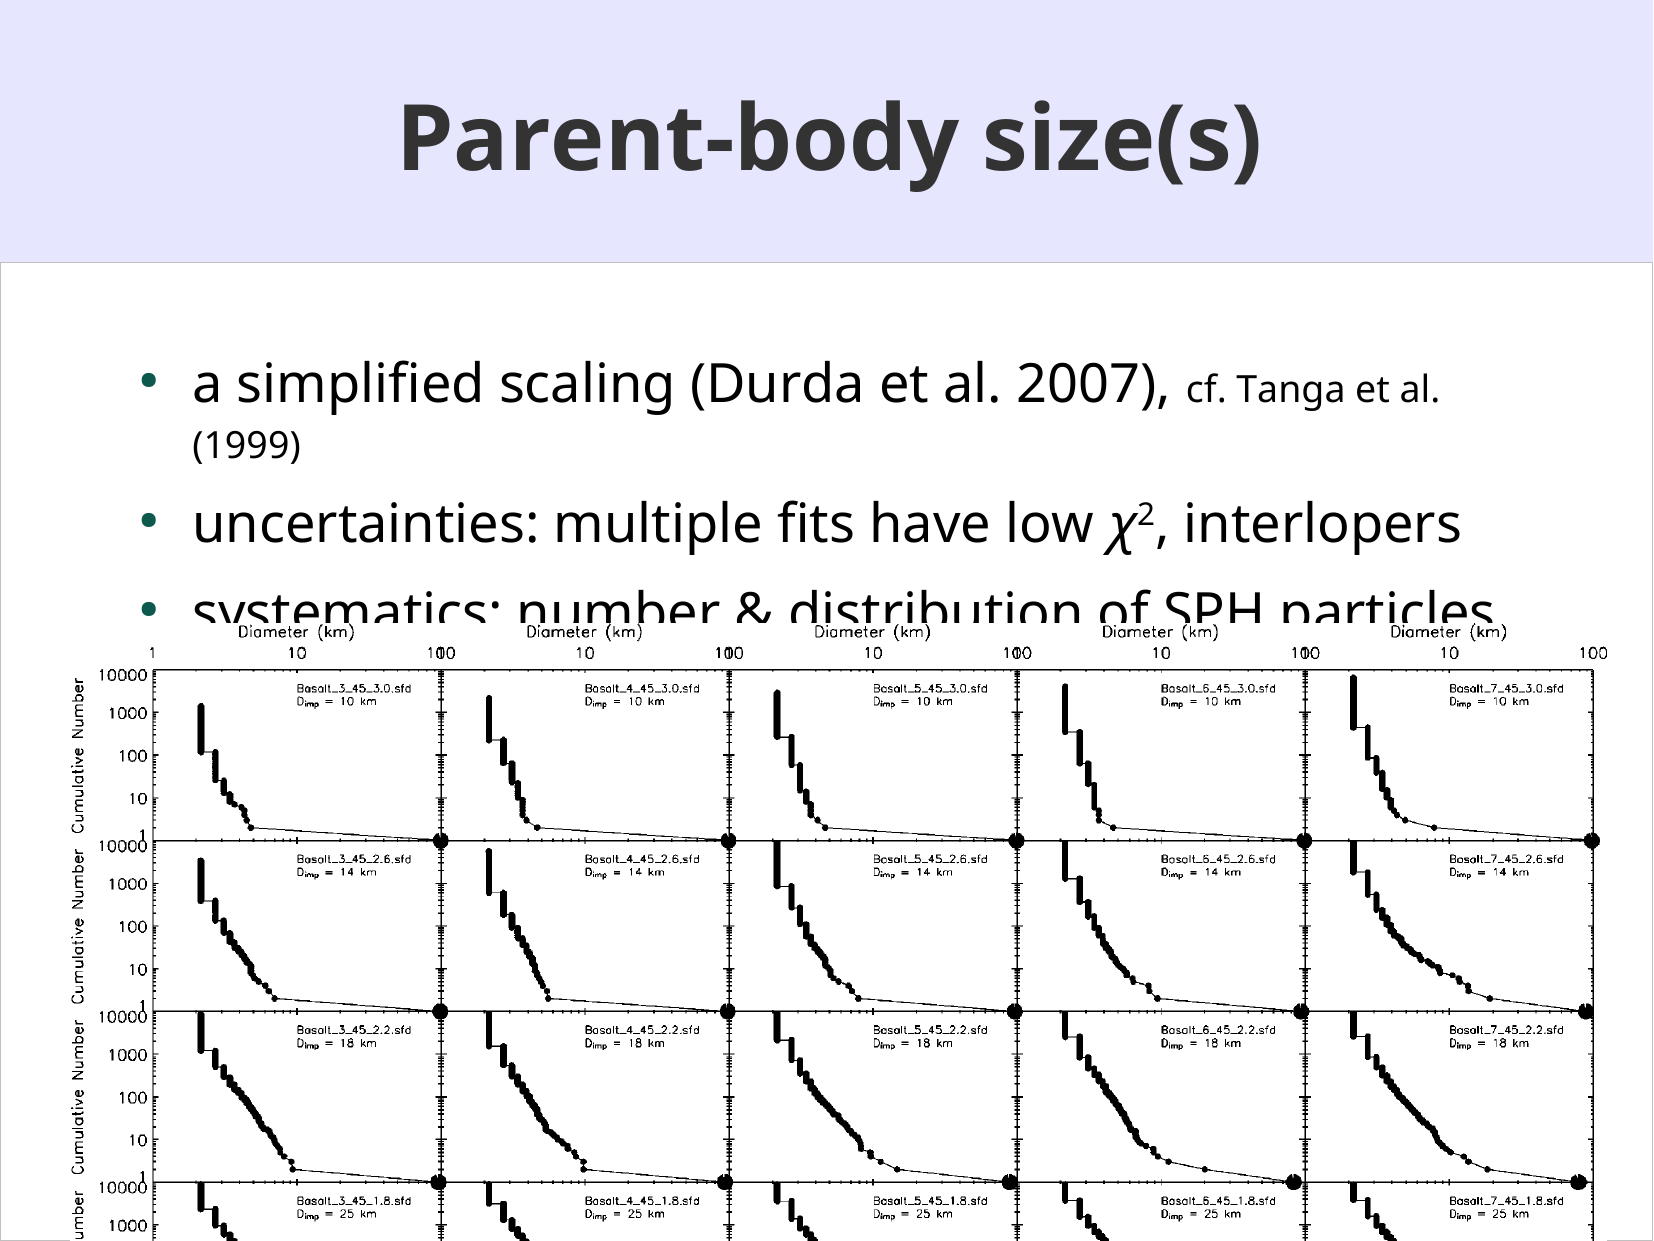

# Parent-body size(s)
a simplified scaling (Durda et al. 2007), cf. Tanga et al. (1999)
uncertainties: multiple fits have low χ2, interlopers
systematics: number & distribution of SPH particles